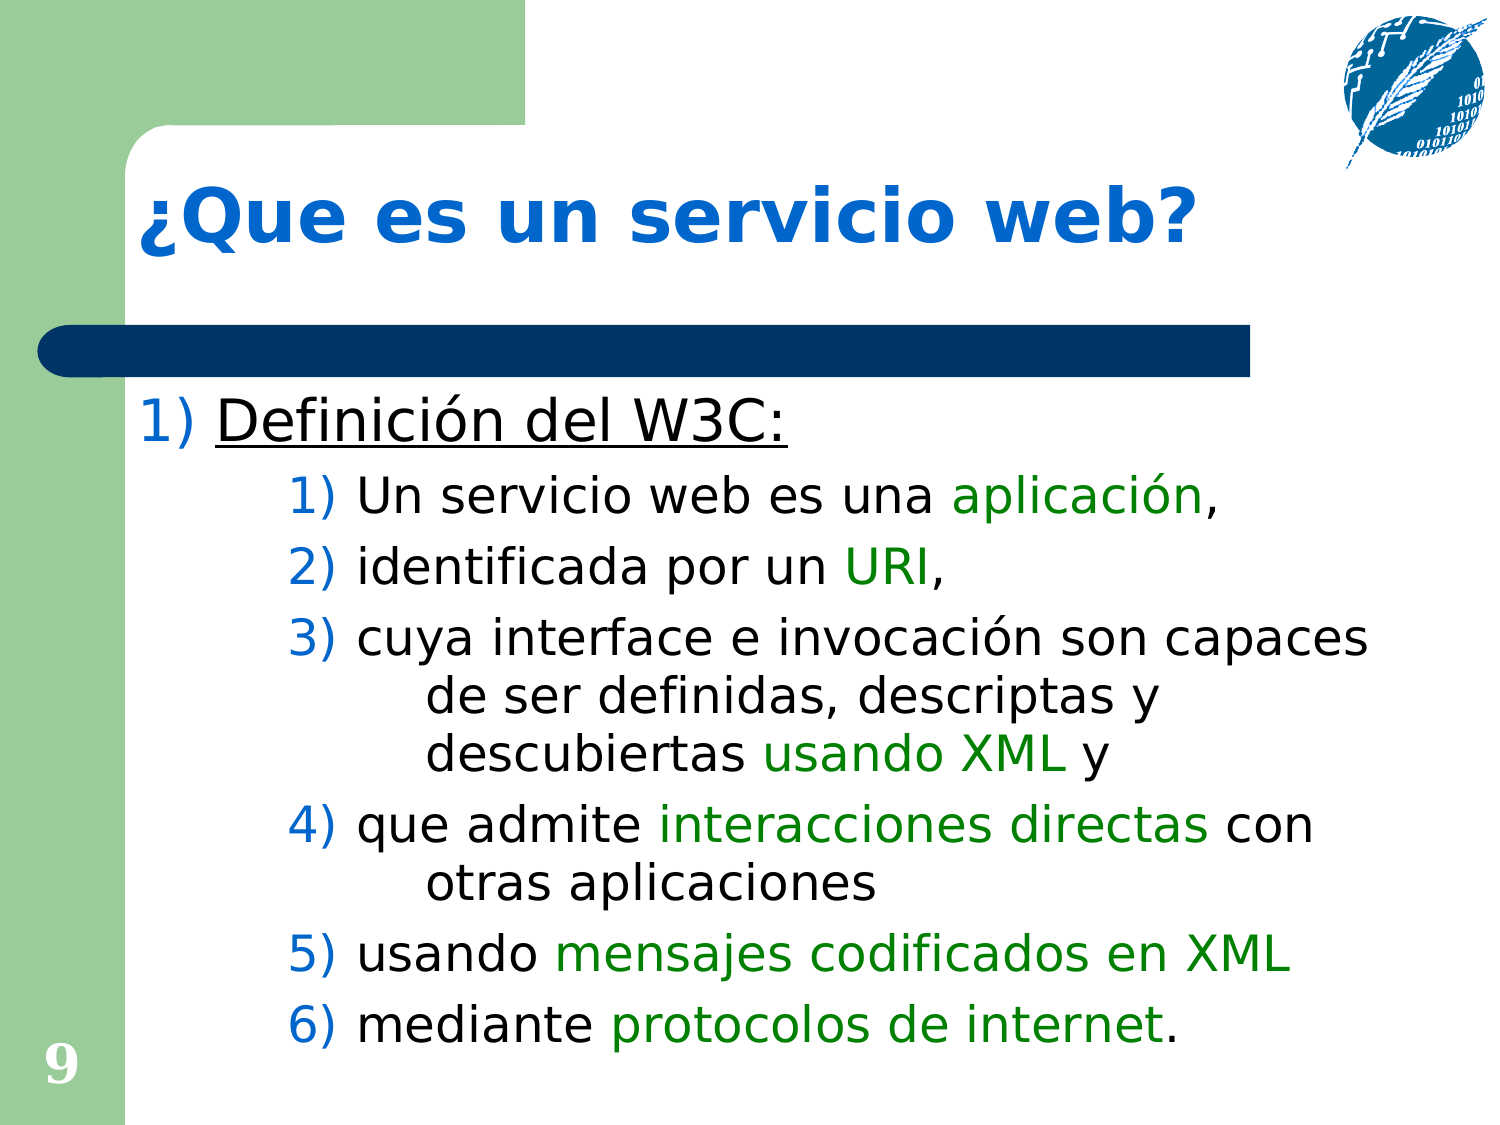

# ¿Que es un servicio web?
Definición del W3C:
Un servicio web es una aplicación,
identificada por un URI,
cuya interface e invocación son capaces de ser definidas, descriptas y descubiertas usando XML y
que admite interacciones directas con otras aplicaciones
usando mensajes codificados en XML
mediante protocolos de internet.
9